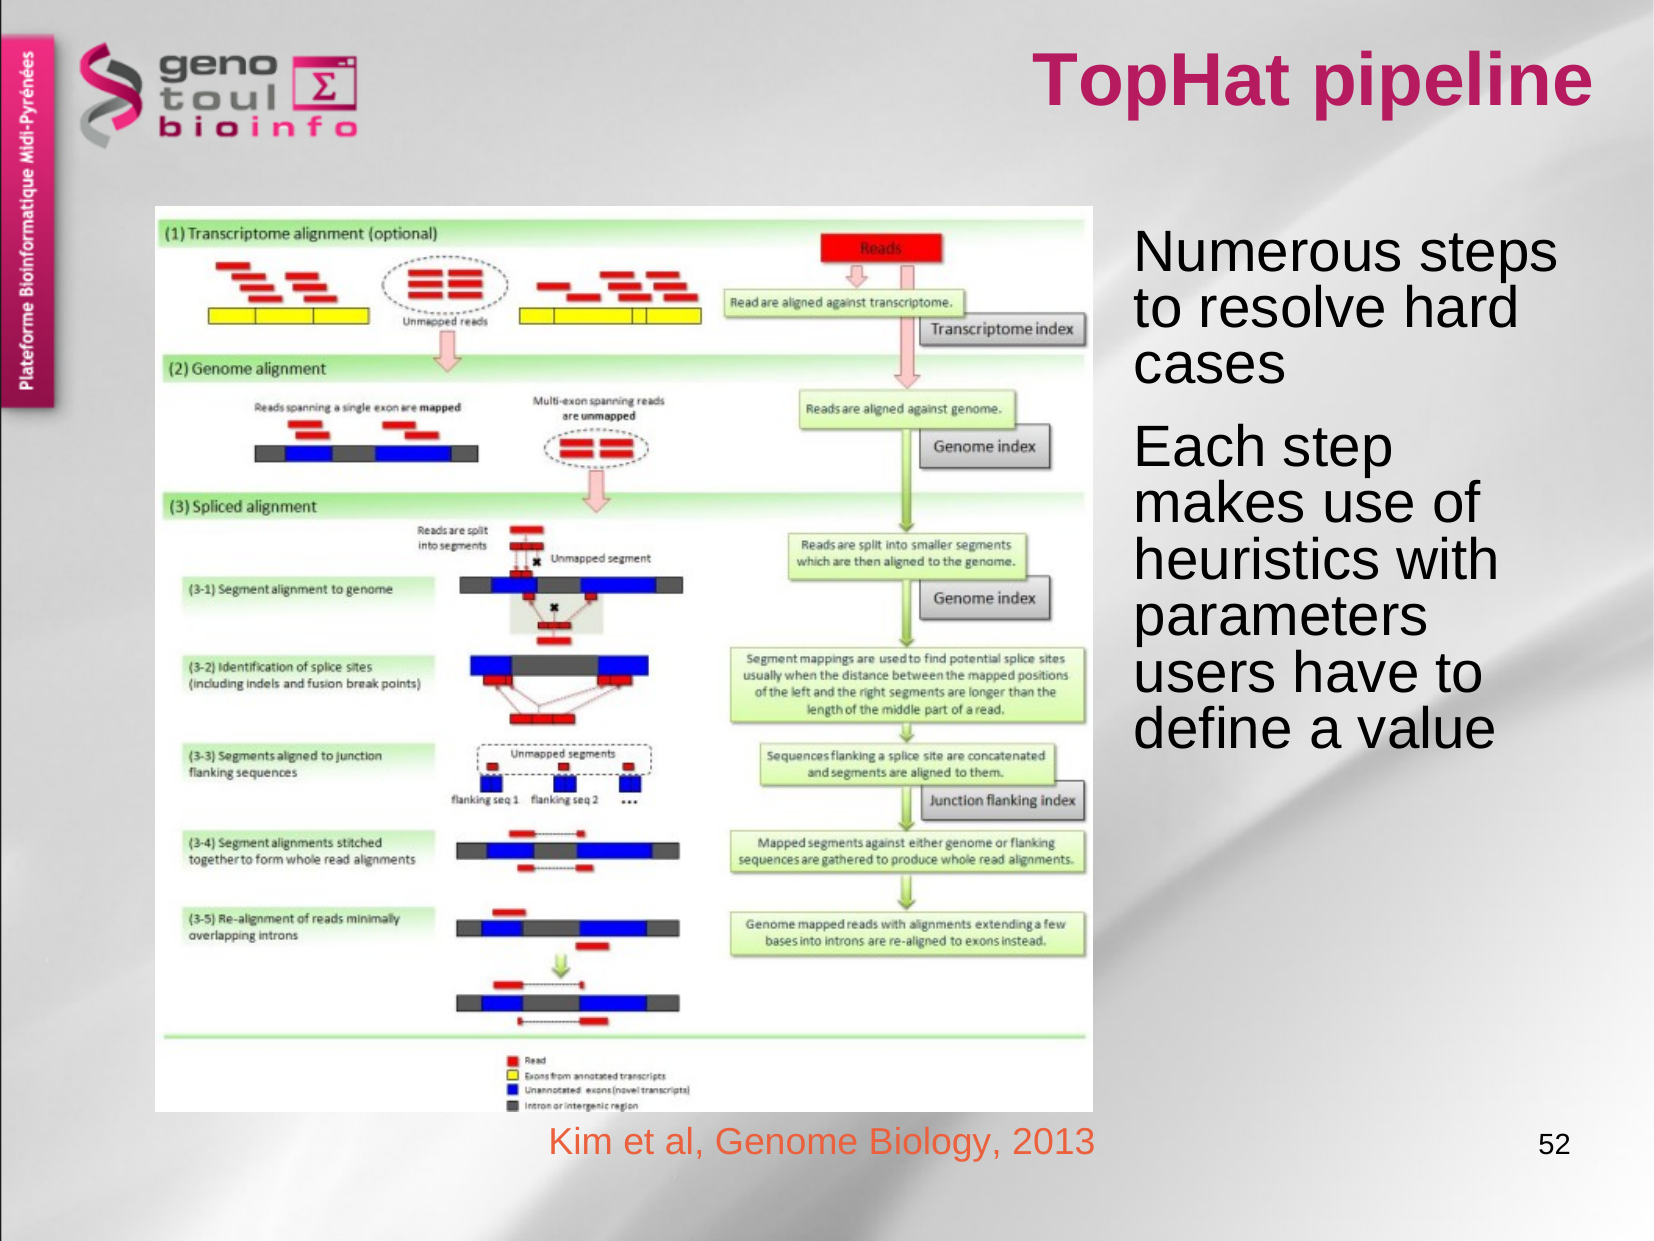

# TopHat pipeline
Numerous steps to resolve hard cases
Each step makes use of heuristics with parameters users have to define a value
Kim et al, Genome Biology, 2013